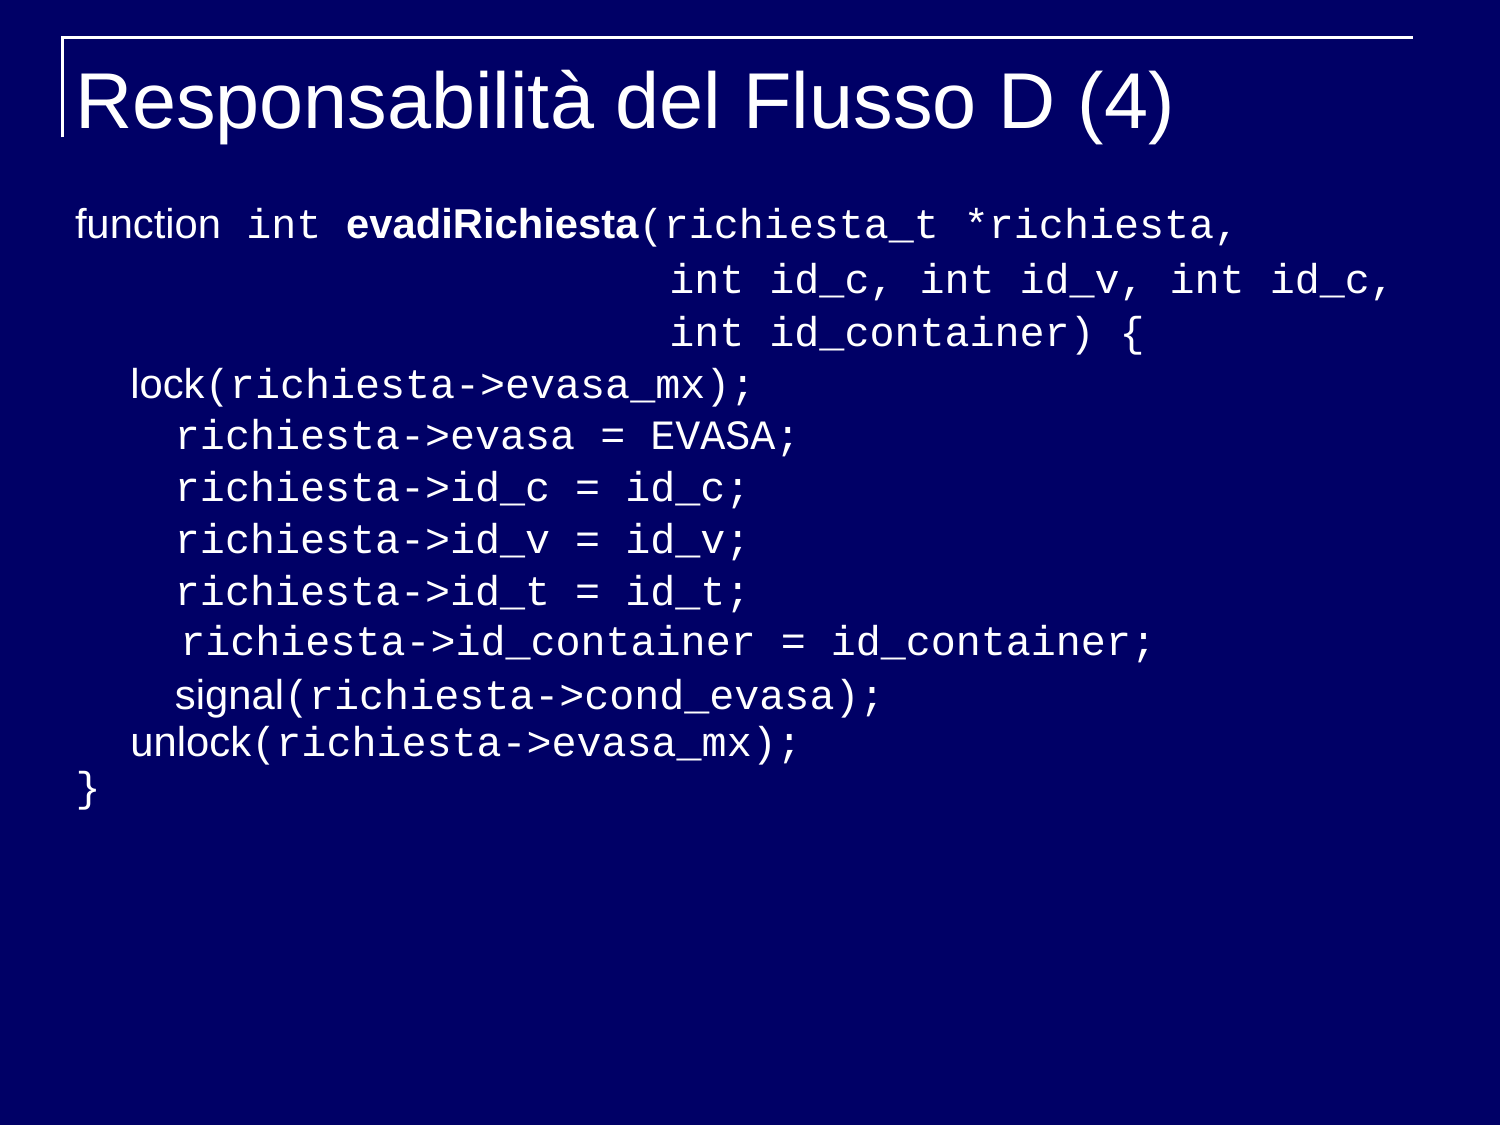

# Responsabilità del Flusso D (4)‏
function int evadiRichiesta(richiesta_t *richiesta,
 int id_c, int id_v, int id_c,
 int id_container) {
lock(richiesta->evasa_mx);
 richiesta->evasa = EVASA;
 richiesta->id_c = id_c;
 richiesta->id_v = id_v;
 richiesta->id_t = id_t;
 richiesta->id_container = id_container;
 signal(richiesta->cond_evasa);
unlock(richiesta->evasa_mx);
}